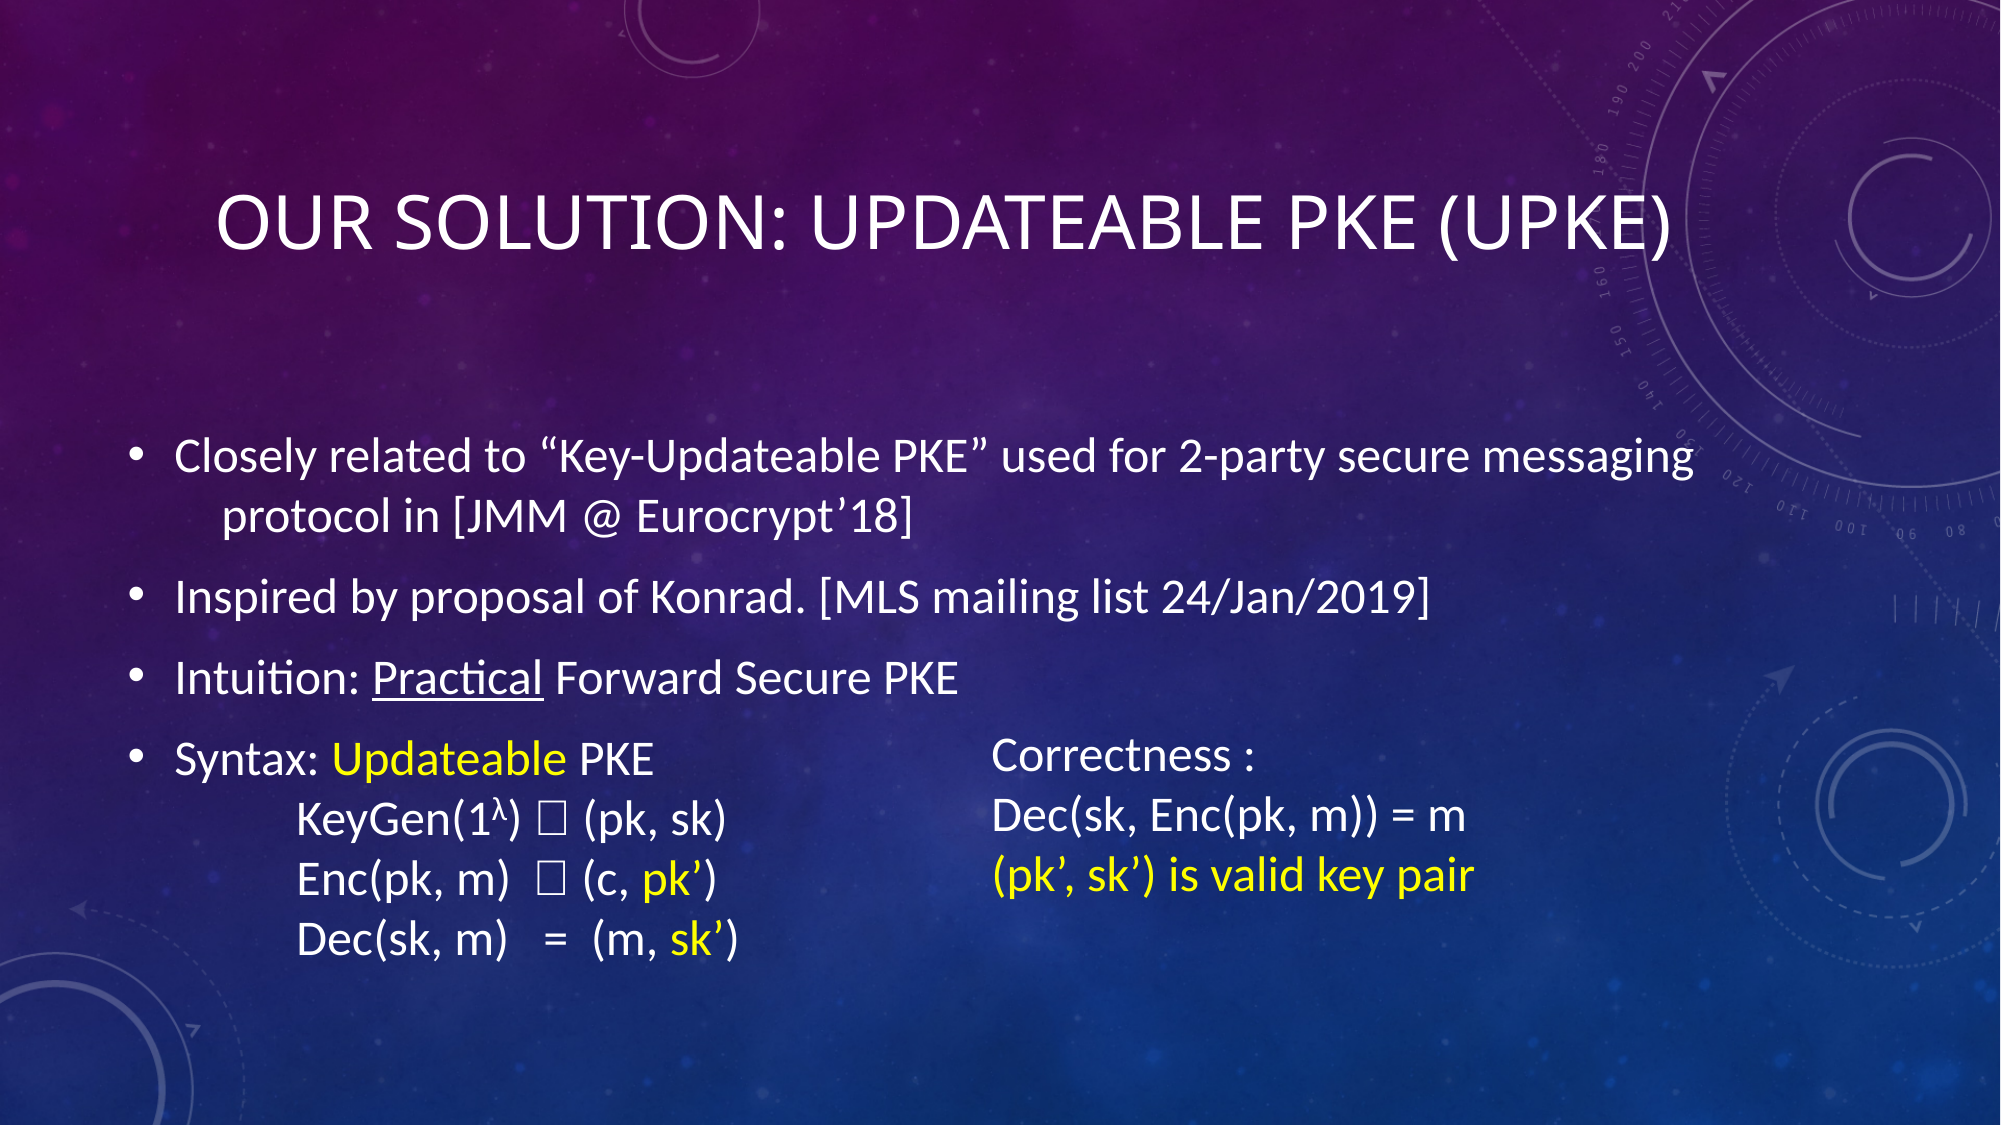

# Our Solution: UPdateable PKE (UPKE)
Closely related to “Key-Updateable PKE” used for 2-party secure messaging protocol in [JMM @ Eurocrypt’18]
Inspired by proposal of Konrad. [MLS mailing list 24/Jan/2019]
Intuition: Practical Forward Secure PKE
Syntax: Updateable PKE
	KeyGen(1λ)  (pk, sk)
	Enc(pk, m)	  (c, pk’)
	Dec(sk, m) = (m, sk’)
Correctness :
Dec(sk, Enc(pk, m)) = m
(pk’, sk’) is valid key pair